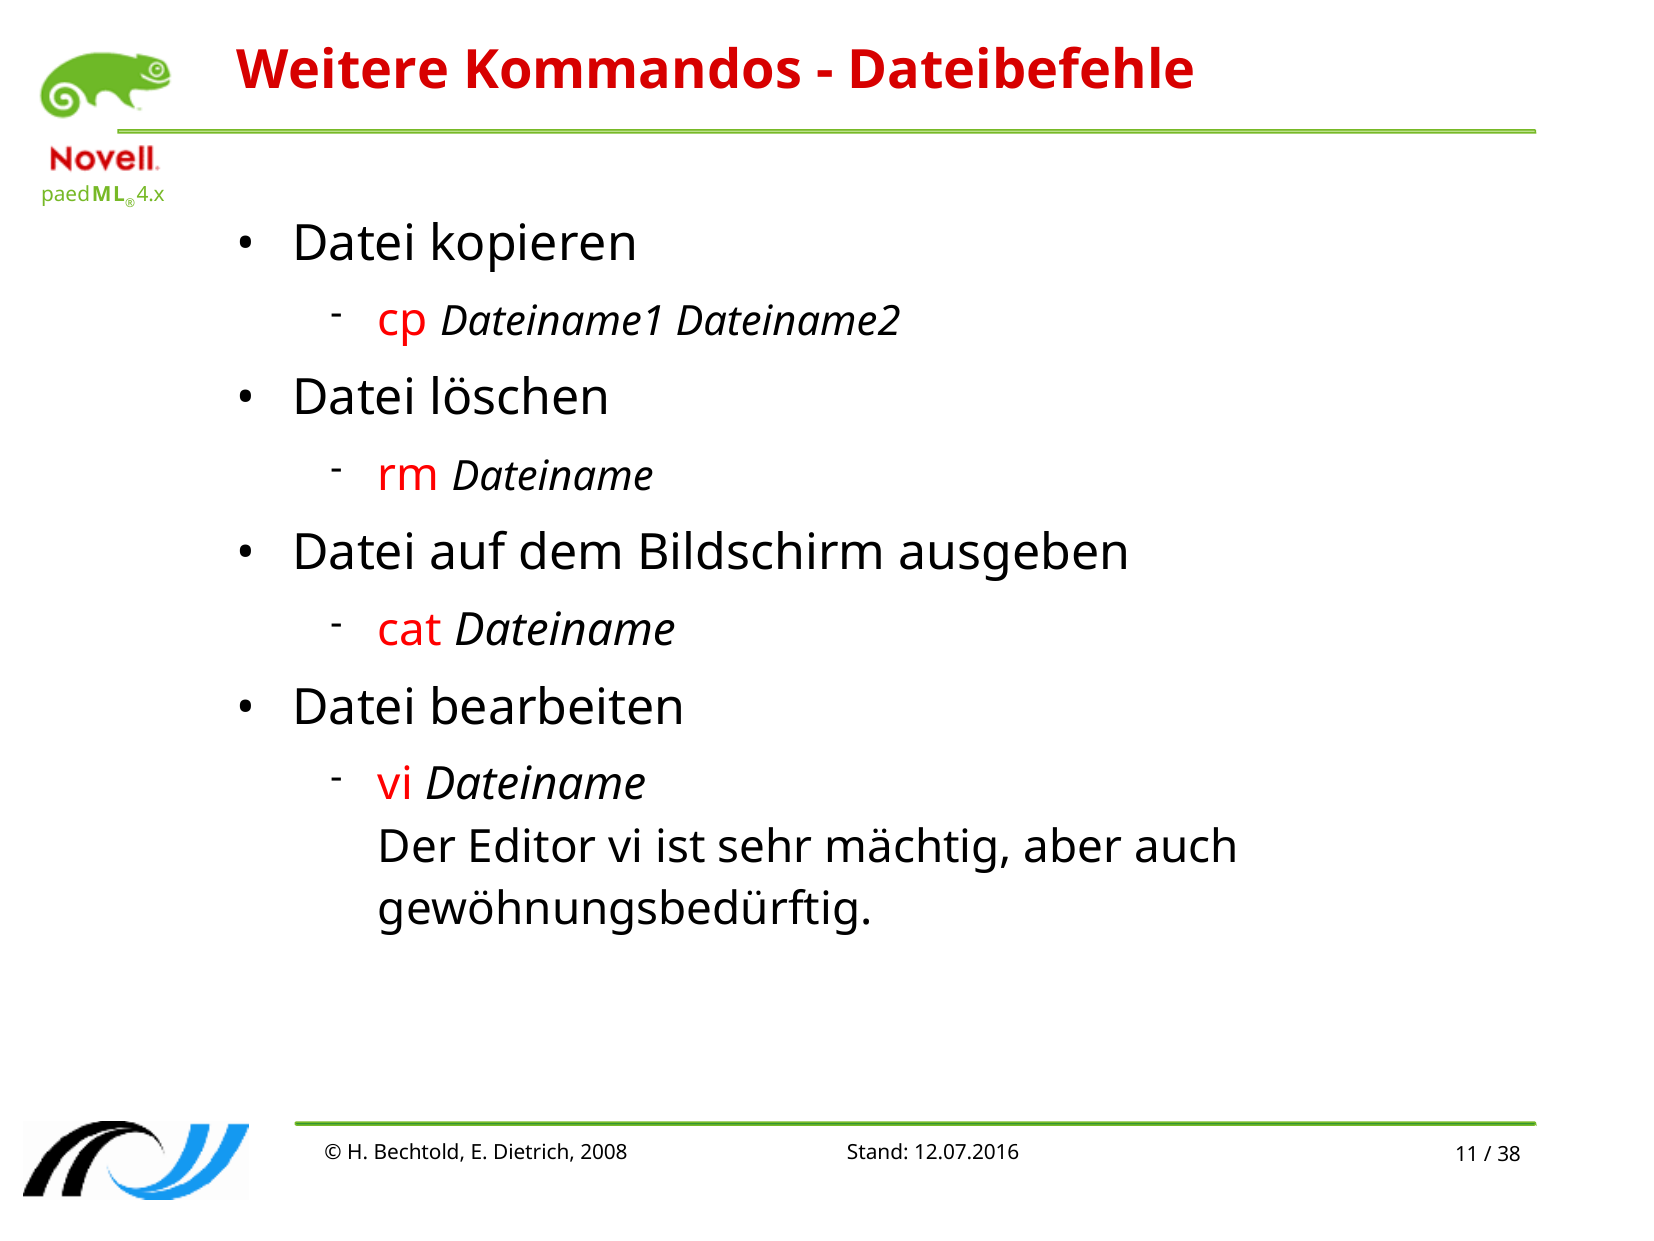

# Weitere Kommandos - Dateibefehle
Datei kopieren
cp Dateiname1 Dateiname2
Datei löschen
rm Dateiname
Datei auf dem Bildschirm ausgeben
cat Dateiname
Datei bearbeiten
vi Dateiname
Der Editor vi ist sehr mächtig, aber auch gewöhnungsbedürftig.
© H. Bechtold, E. Dietrich, 2008
12.07.2016
11